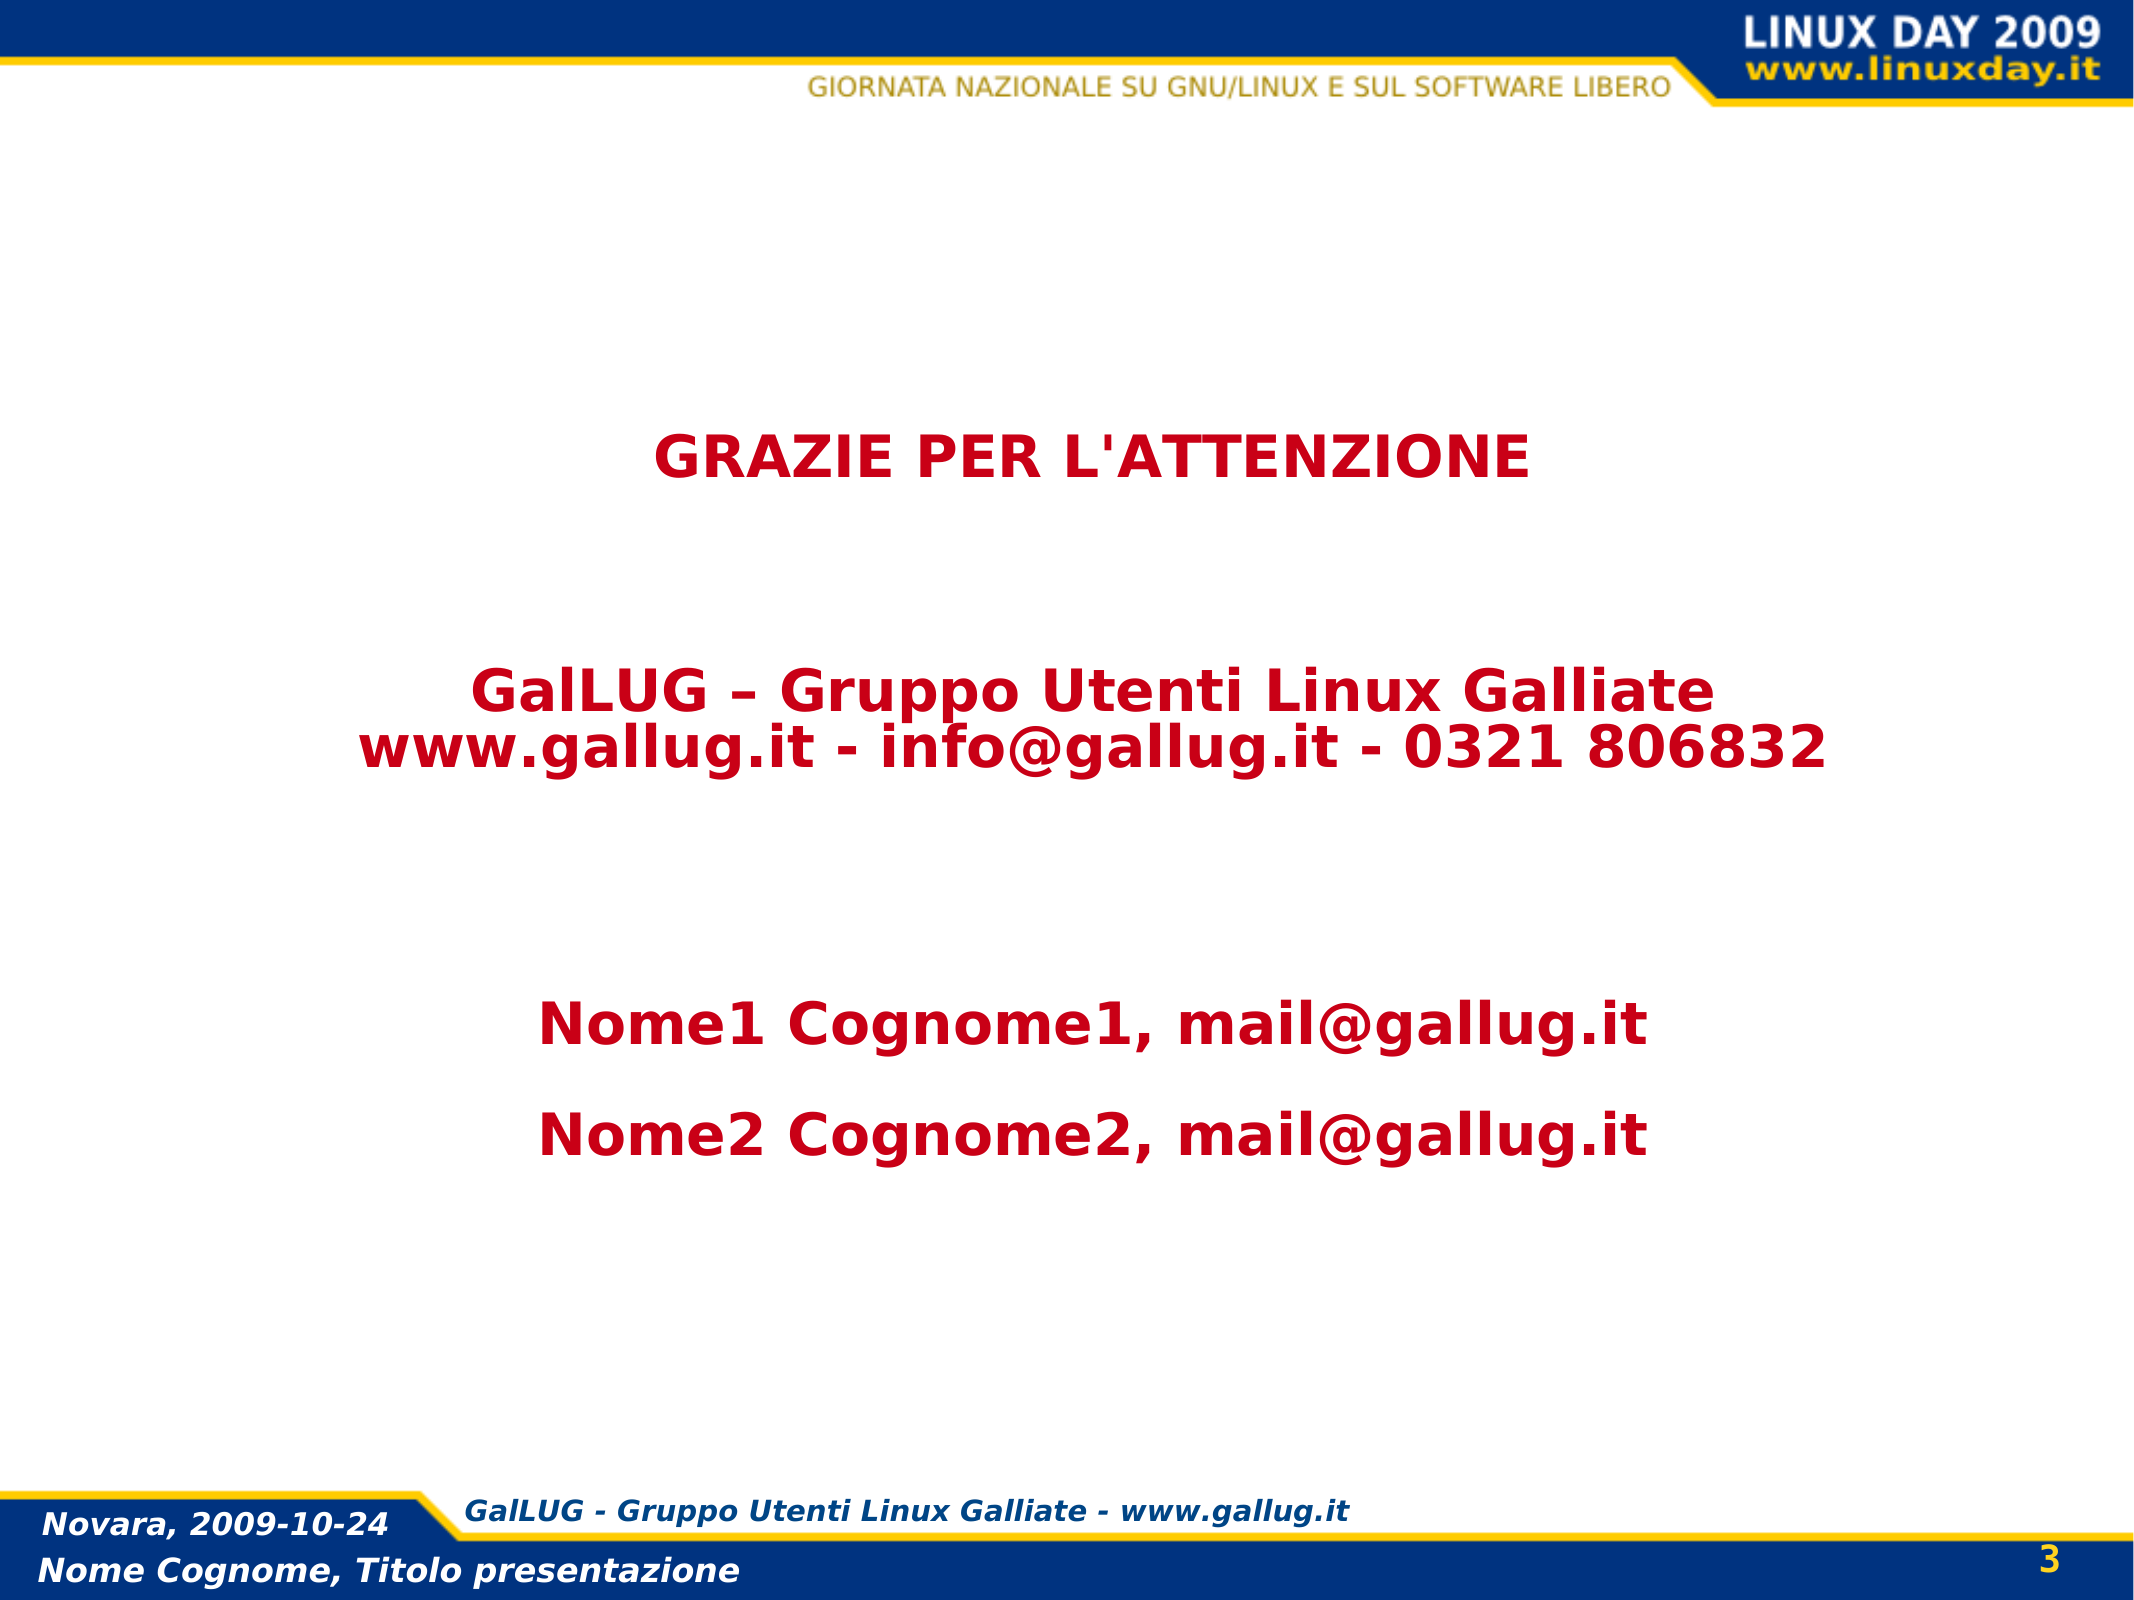

# GRAZIE PER L'ATTENZIONE
GalLUG – Gruppo Utenti Linux Galliate
www.gallug.it - info@gallug.it - 0321 806832
Nome1 Cognome1, mail@gallug.it
Nome2 Cognome2, mail@gallug.it